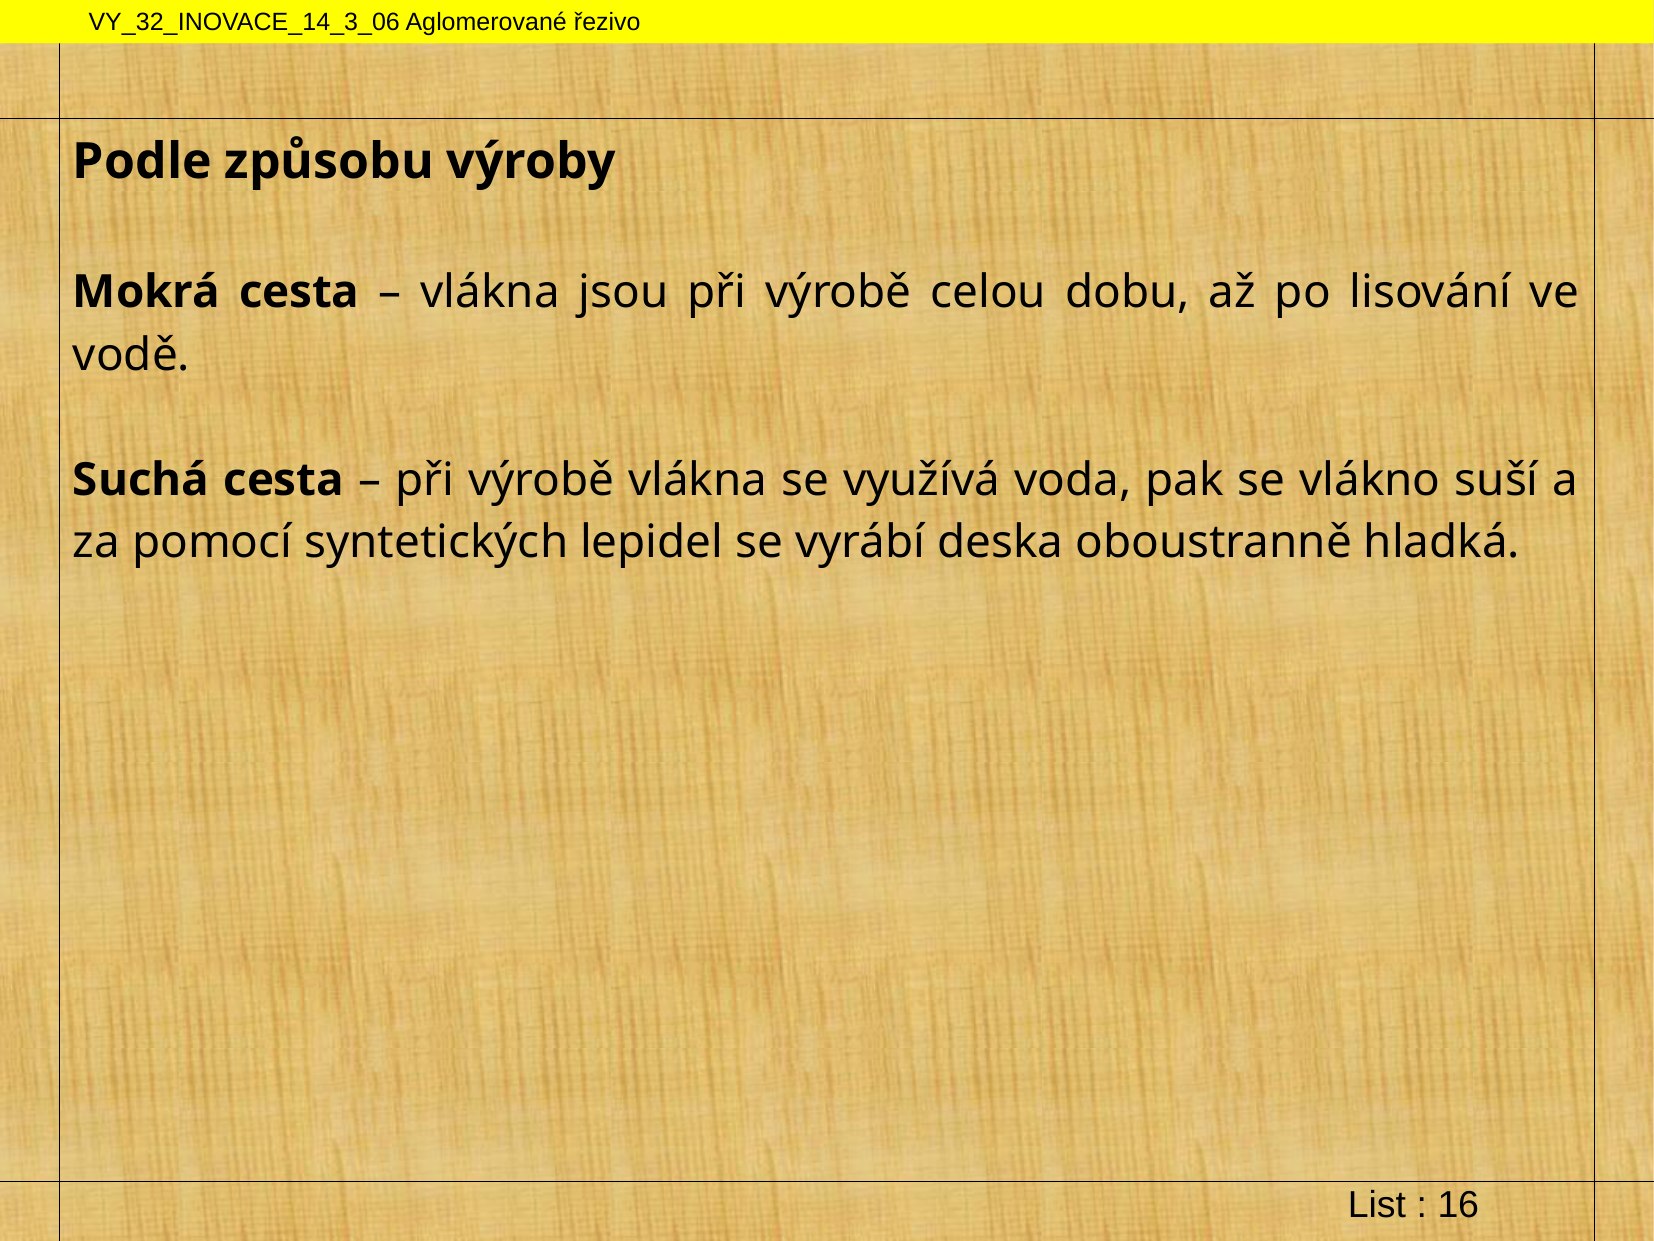

VY_32_INOVACE_14_3_06 Aglomerované řezivo
	VY_32_INOVACE_14_3_06 Aglomerované řezivo
Podle způsobu výroby
Mokrá cesta – vlákna jsou při výrobě celou dobu, až po lisování ve vodě.
Suchá cesta – při výrobě vlákna se využívá voda, pak se vlákno suší a za pomocí syntetických lepidel se vyrábí deska oboustranně hladká.
List :